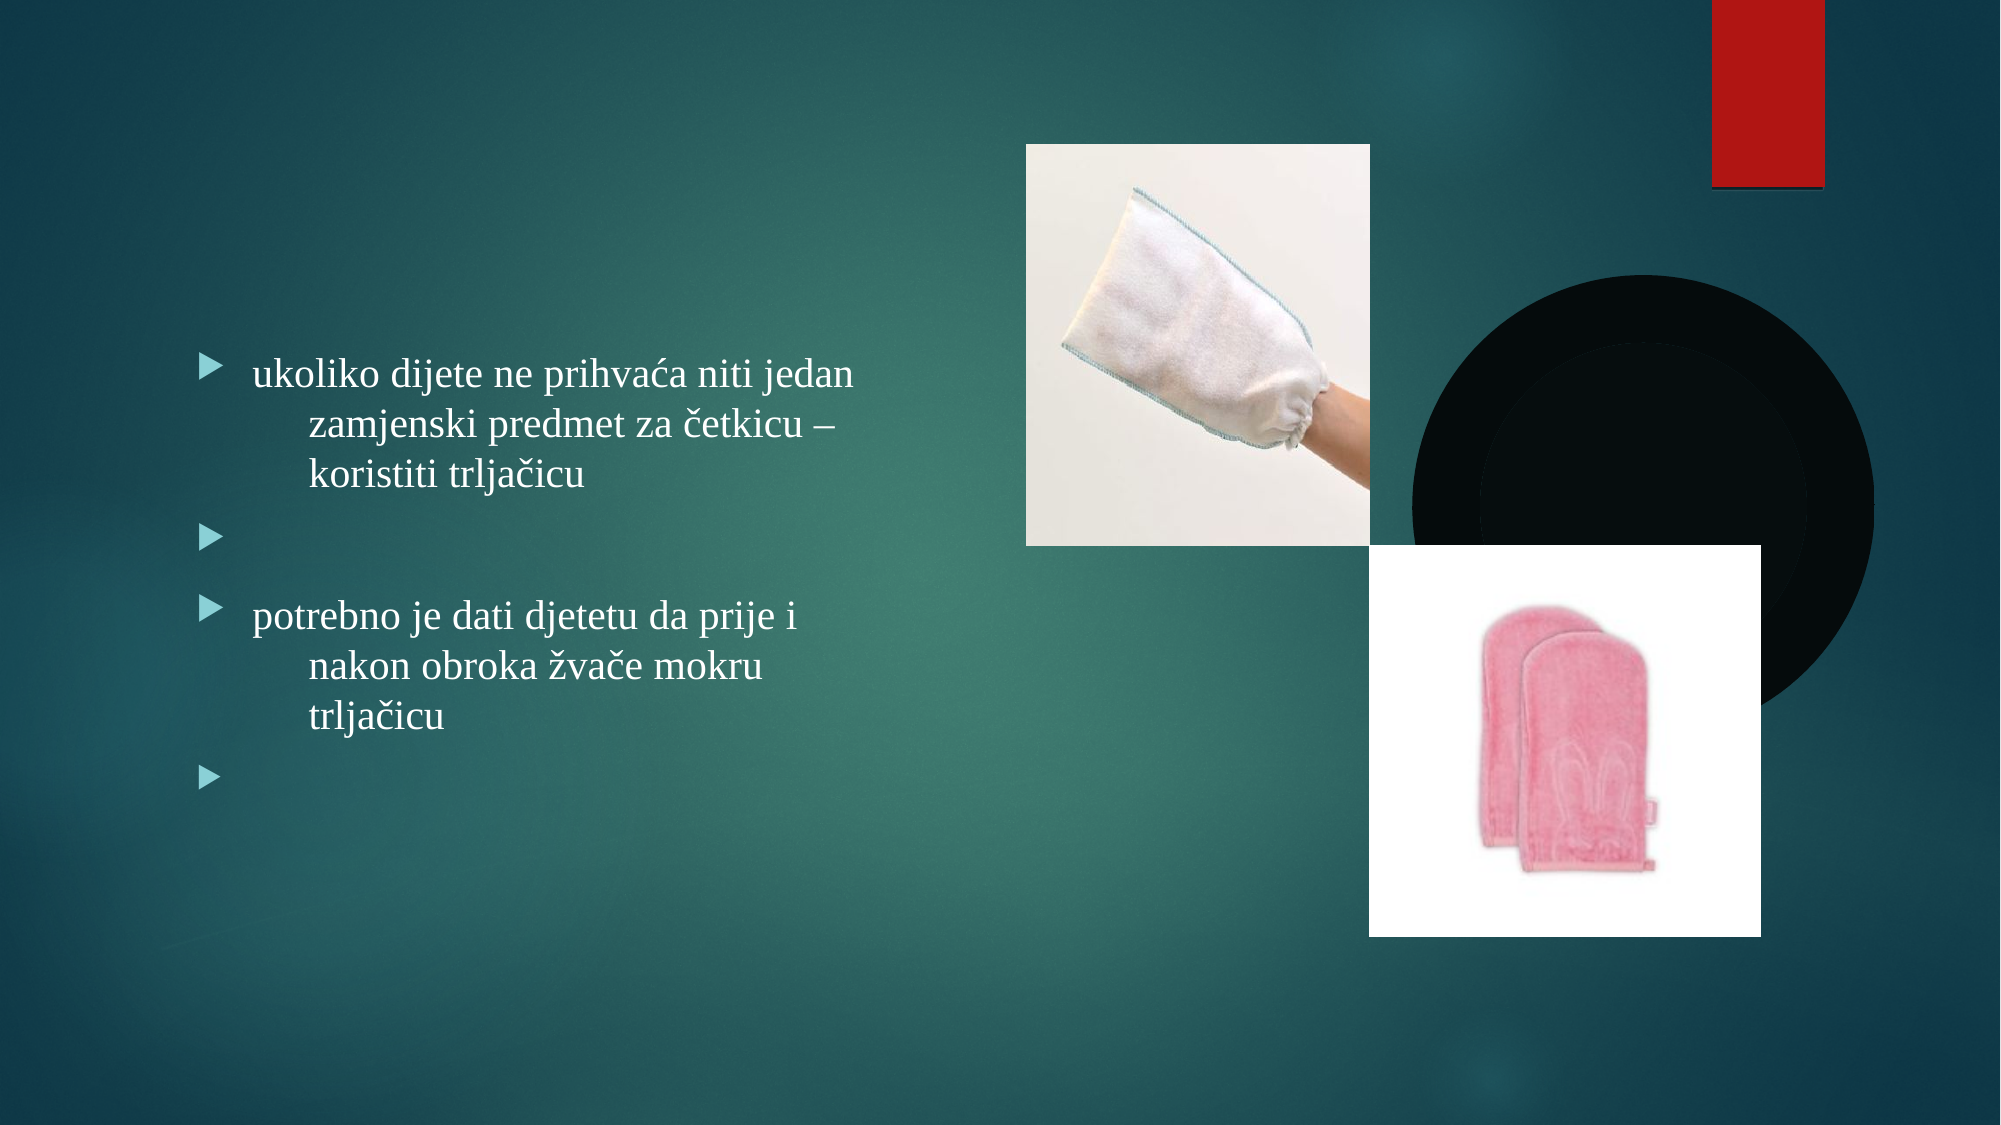

# ukoliko dijete ne prihvaća niti jedan zamjenski predmet za četkicu – koristiti trljačicu
potrebno je dati djetetu da prije i nakon obroka žvače mokru trljačicu